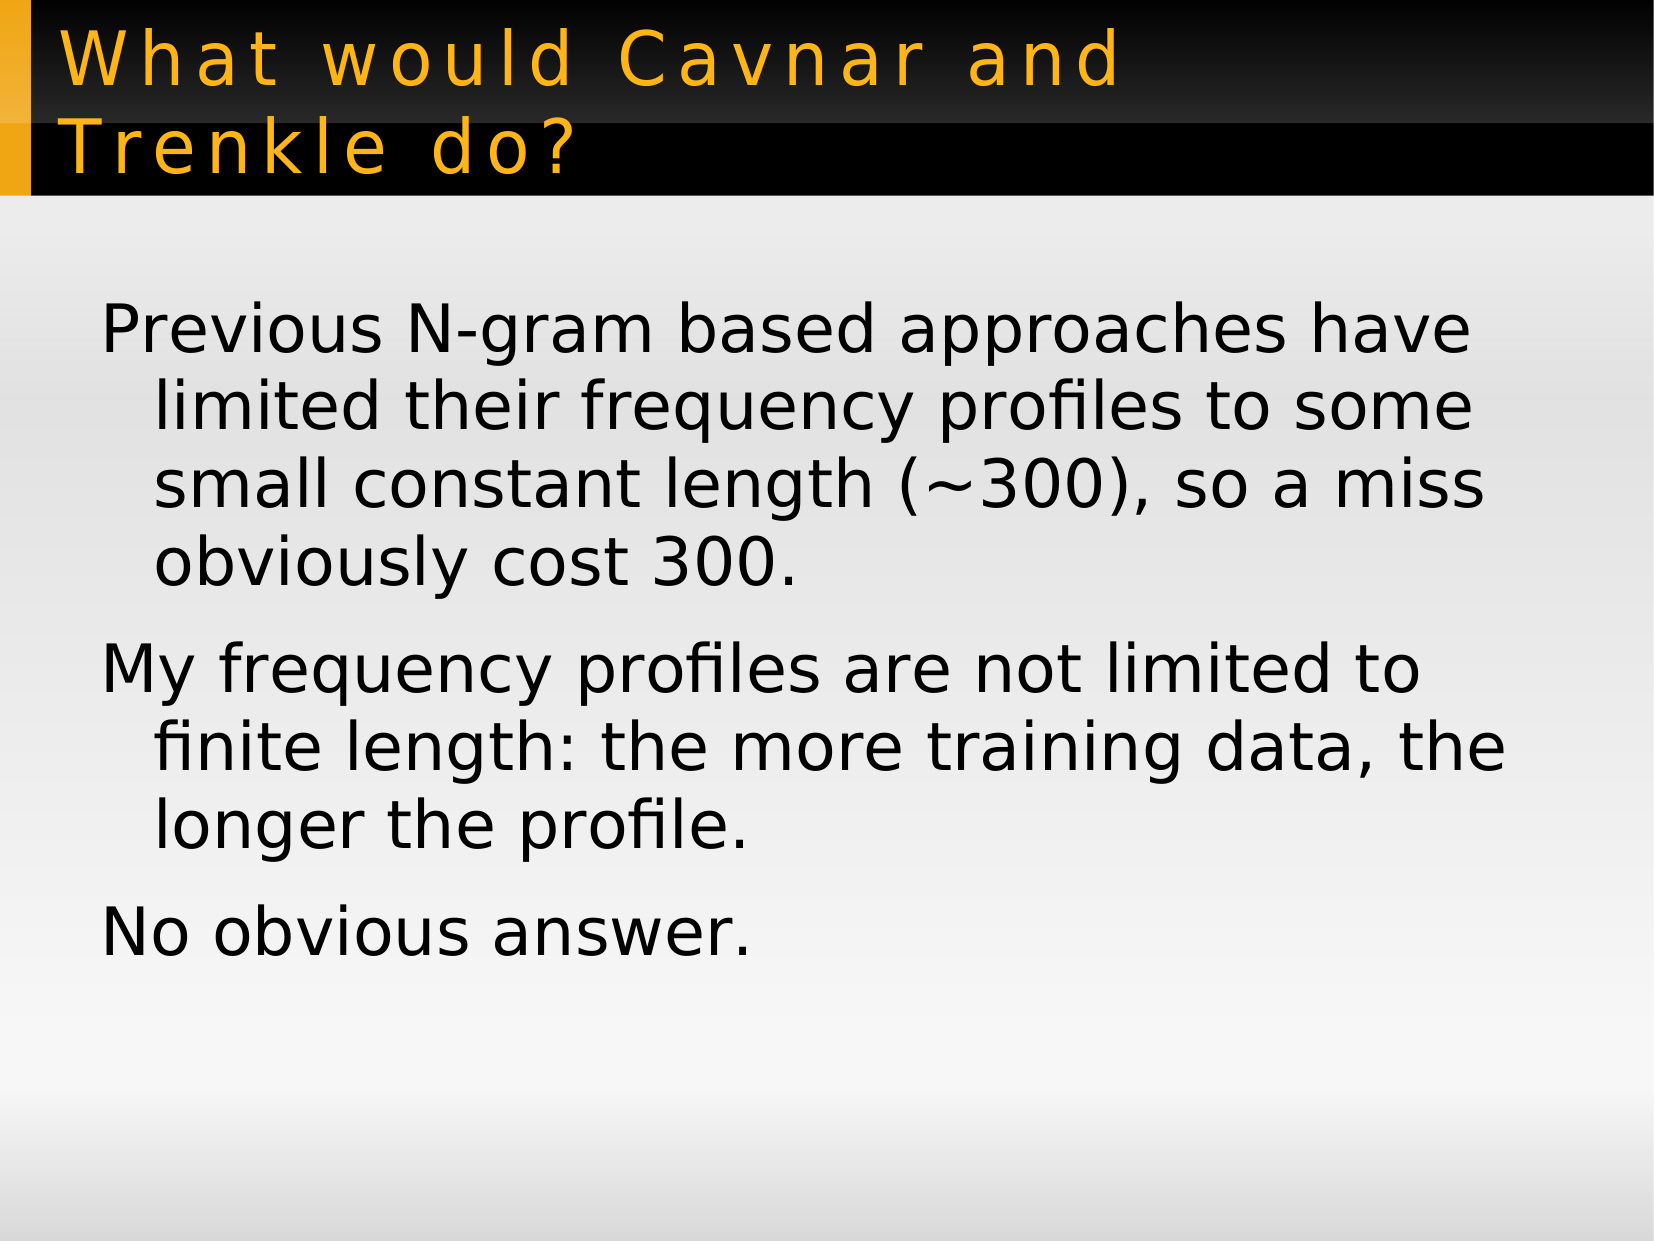

# What would Cavnar and Trenkle do?
Previous N-gram based approaches have limited their frequency profiles to some small constant length (~300), so a miss obviously cost 300.
My frequency profiles are not limited to finite length: the more training data, the longer the profile.
No obvious answer.